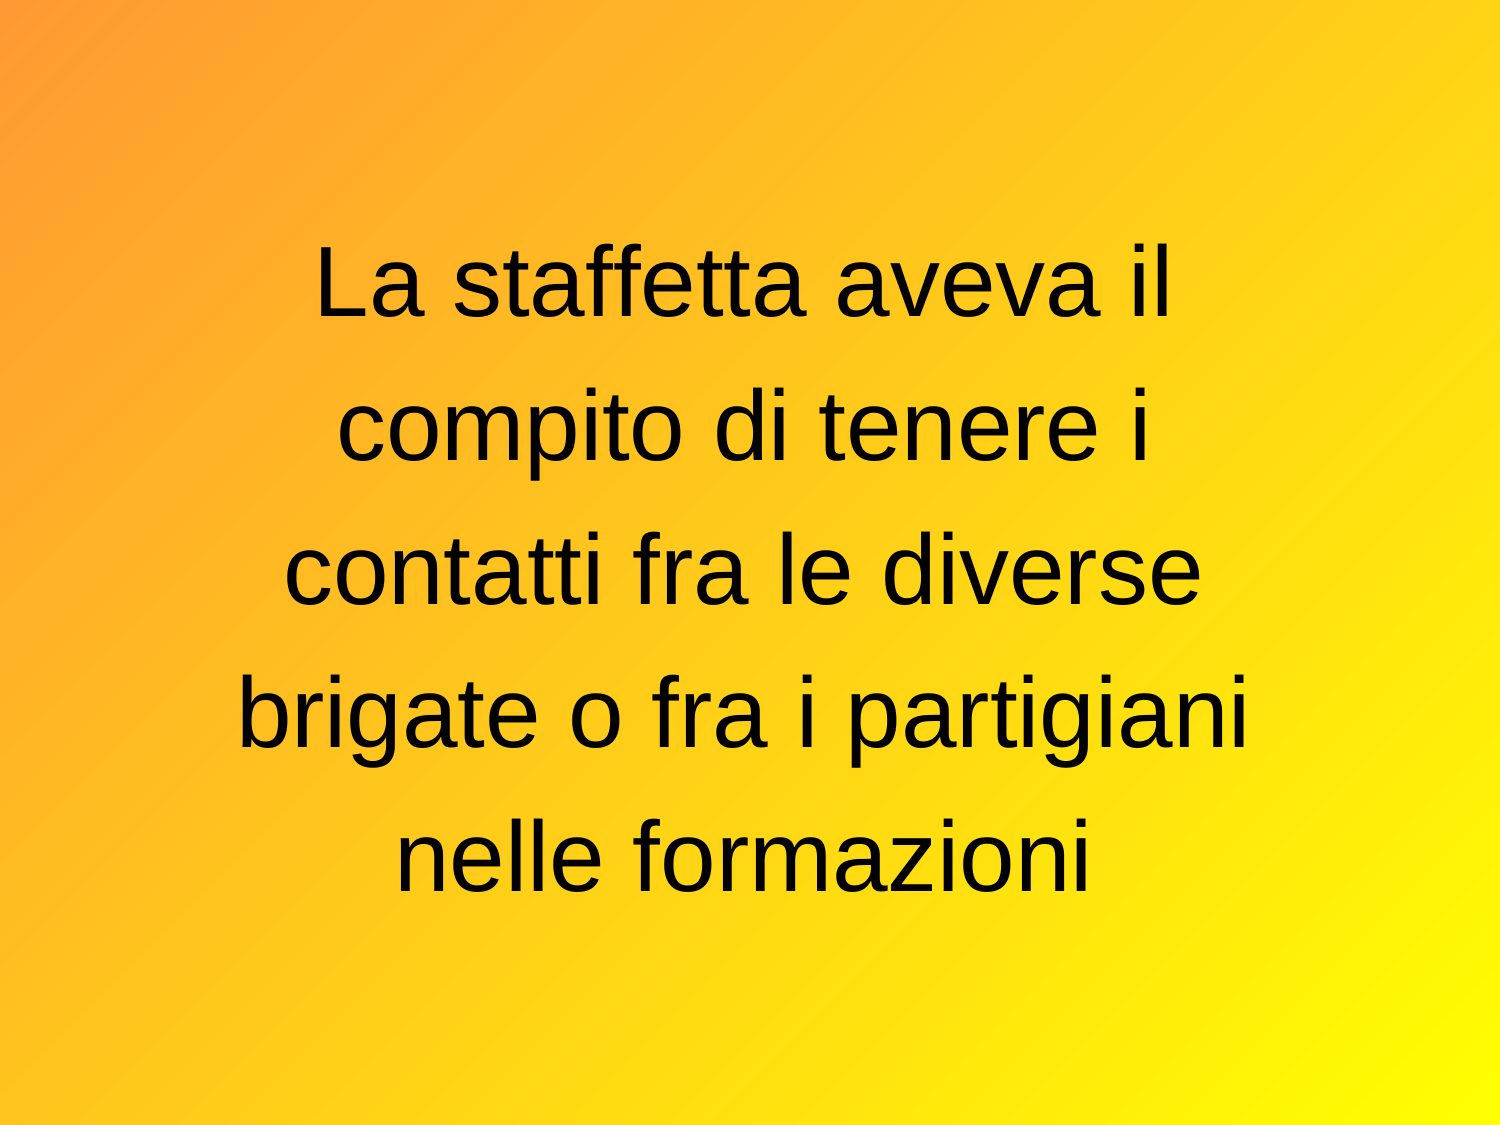

La staffetta aveva il compito di tenere i contatti fra le diverse brigate o fra i partigiani nelle formazioni